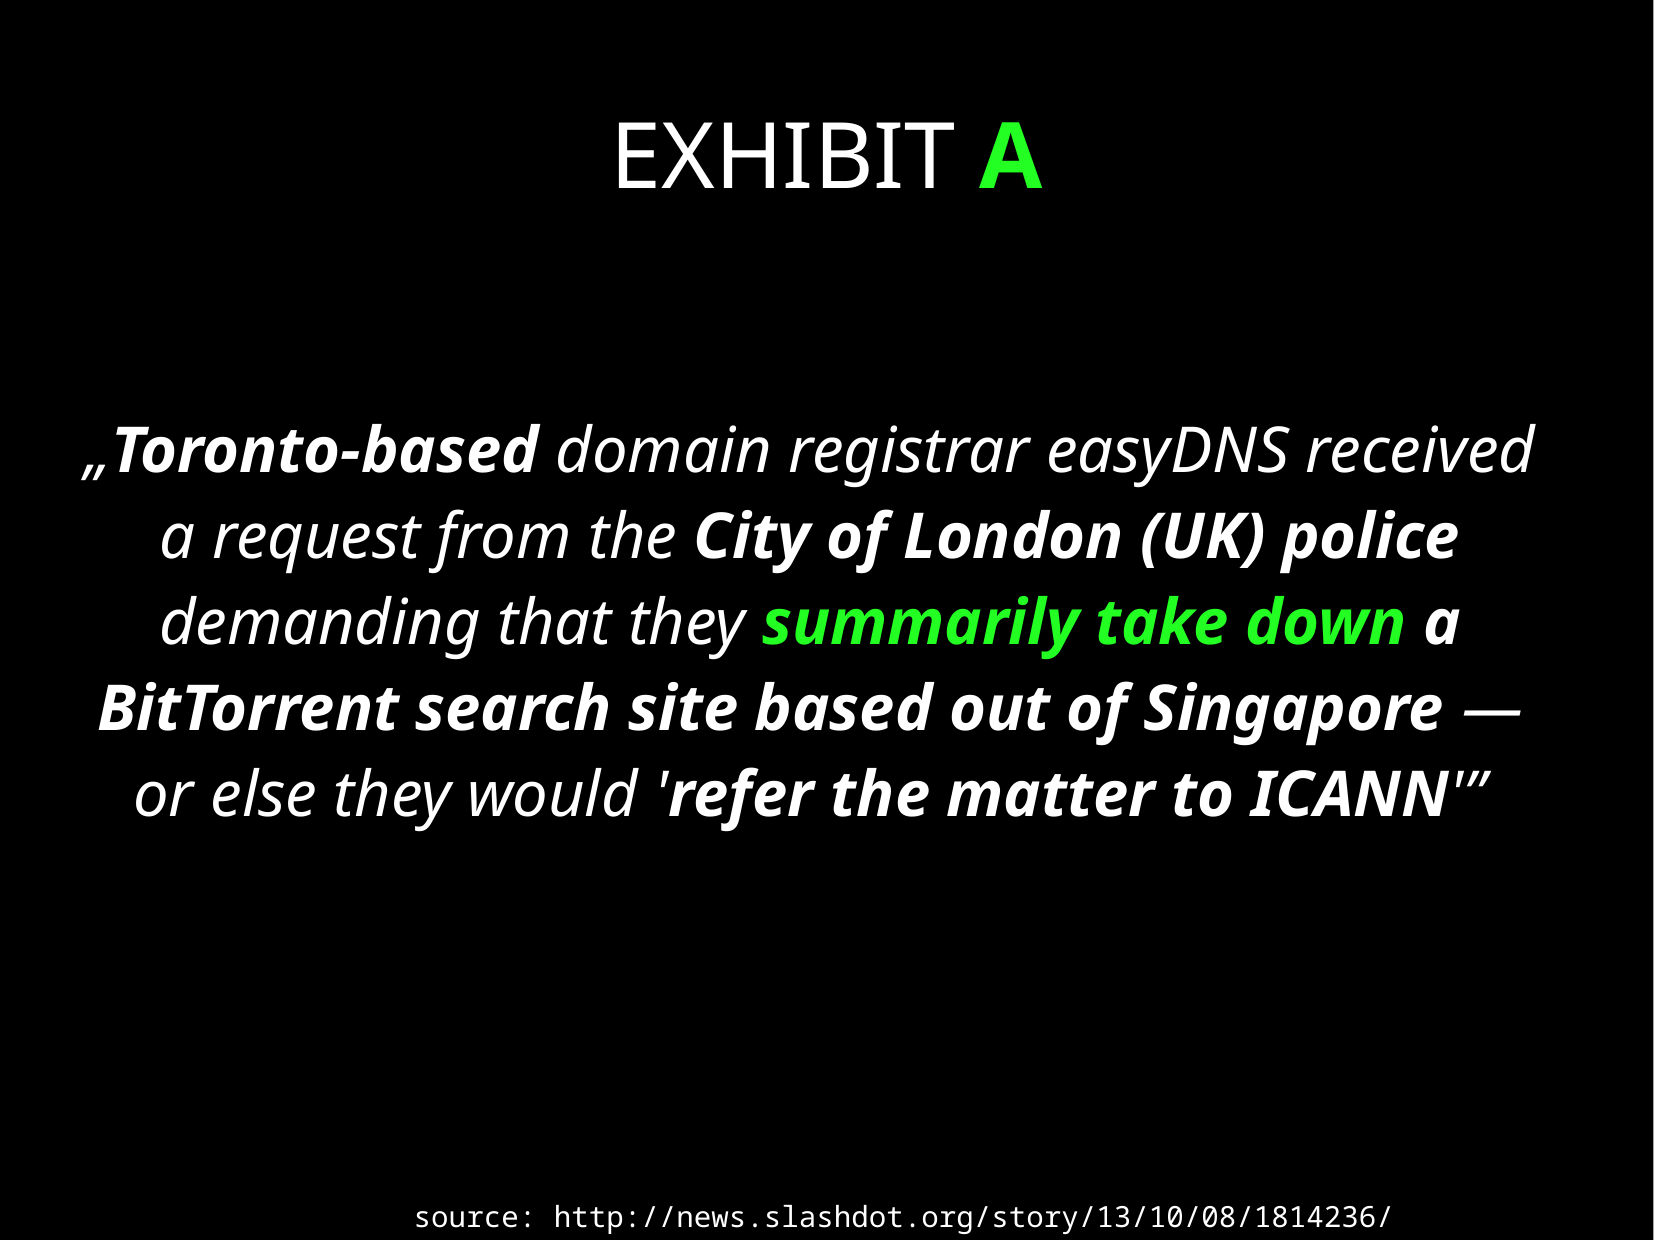

# EXHIBIT A
„Toronto-based domain registrar easyDNS received a request from the City of London (UK) police demanding that they summarily take down a BitTorrent search site based out of Singapore — or else they would 'refer the matter to ICANN'”
source: http://news.slashdot.org/story/13/10/08/1814236/